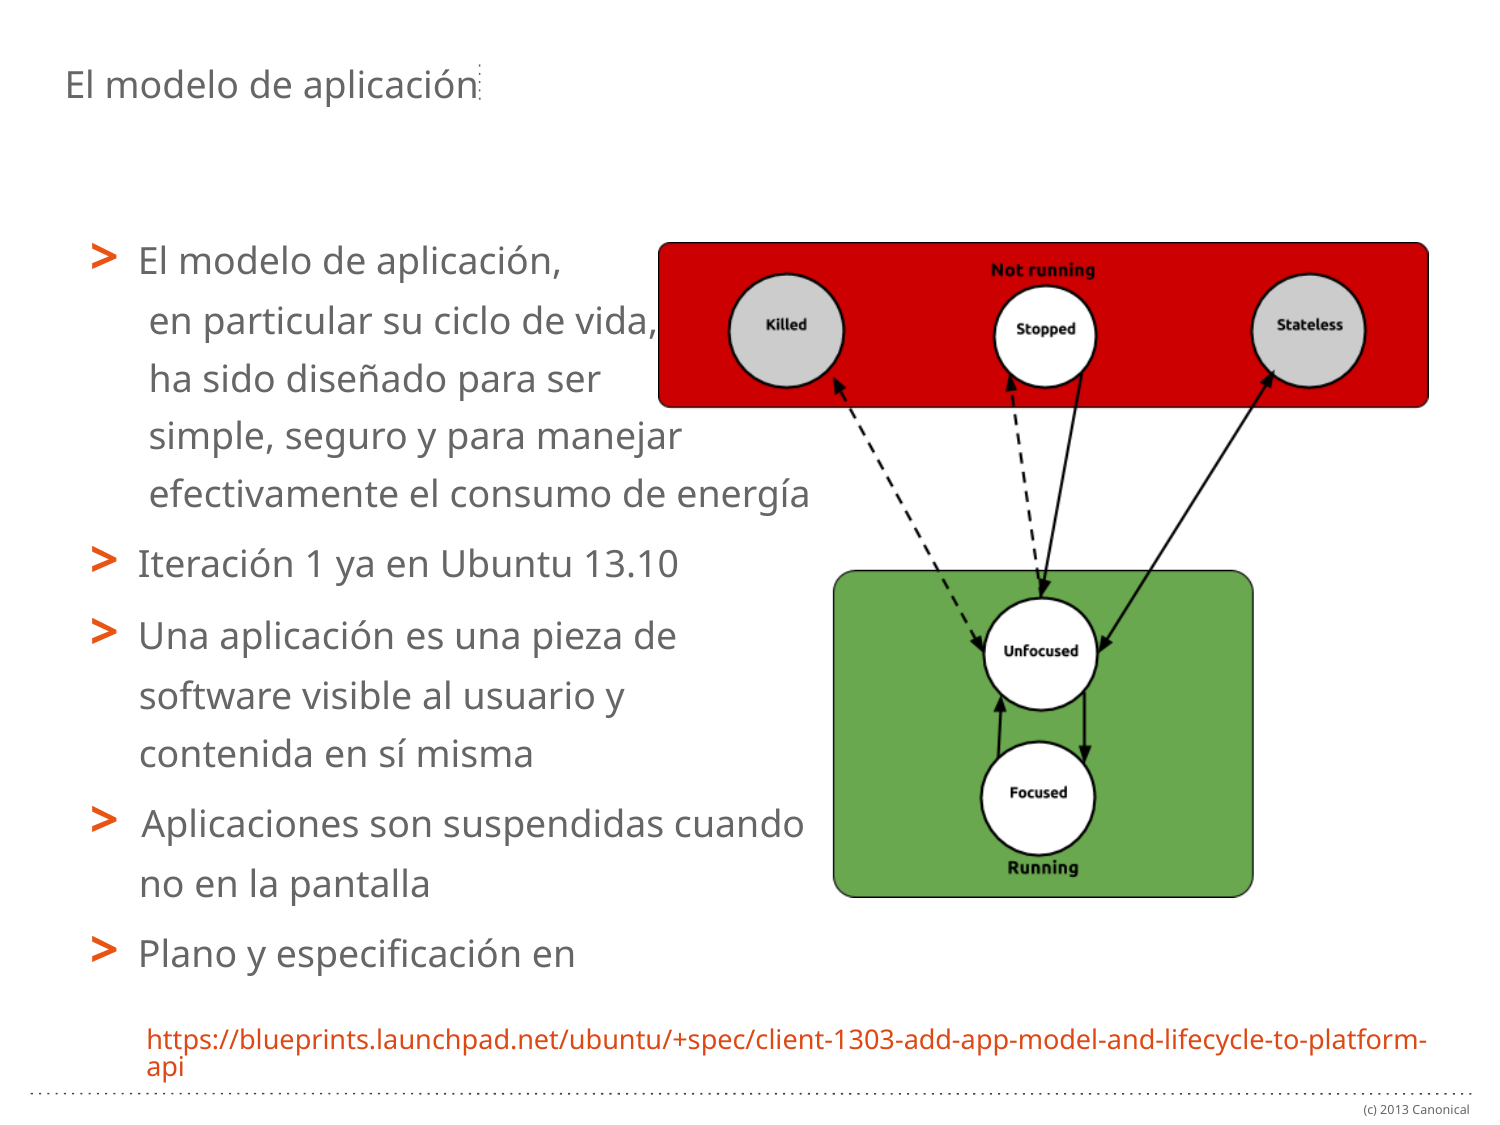

El modelo de aplicación
# > El modelo de aplicación,
 en particular su ciclo de vida,
 ha sido diseñado para ser
 simple, seguro y para manejar
 efectivamente el consumo de energía
> Iteración 1 ya en Ubuntu 13.10
> Una aplicación es una pieza de
 software visible al usuario y
 contenida en sí misma
> Aplicaciones son suspendidas cuando
 no en la pantalla
> Plano y especificación en
 https://blueprints.launchpad.net/ubuntu/+spec/client-1303-add-app-model-and-lifecycle-to-platform-api
(c) 2013 Canonical